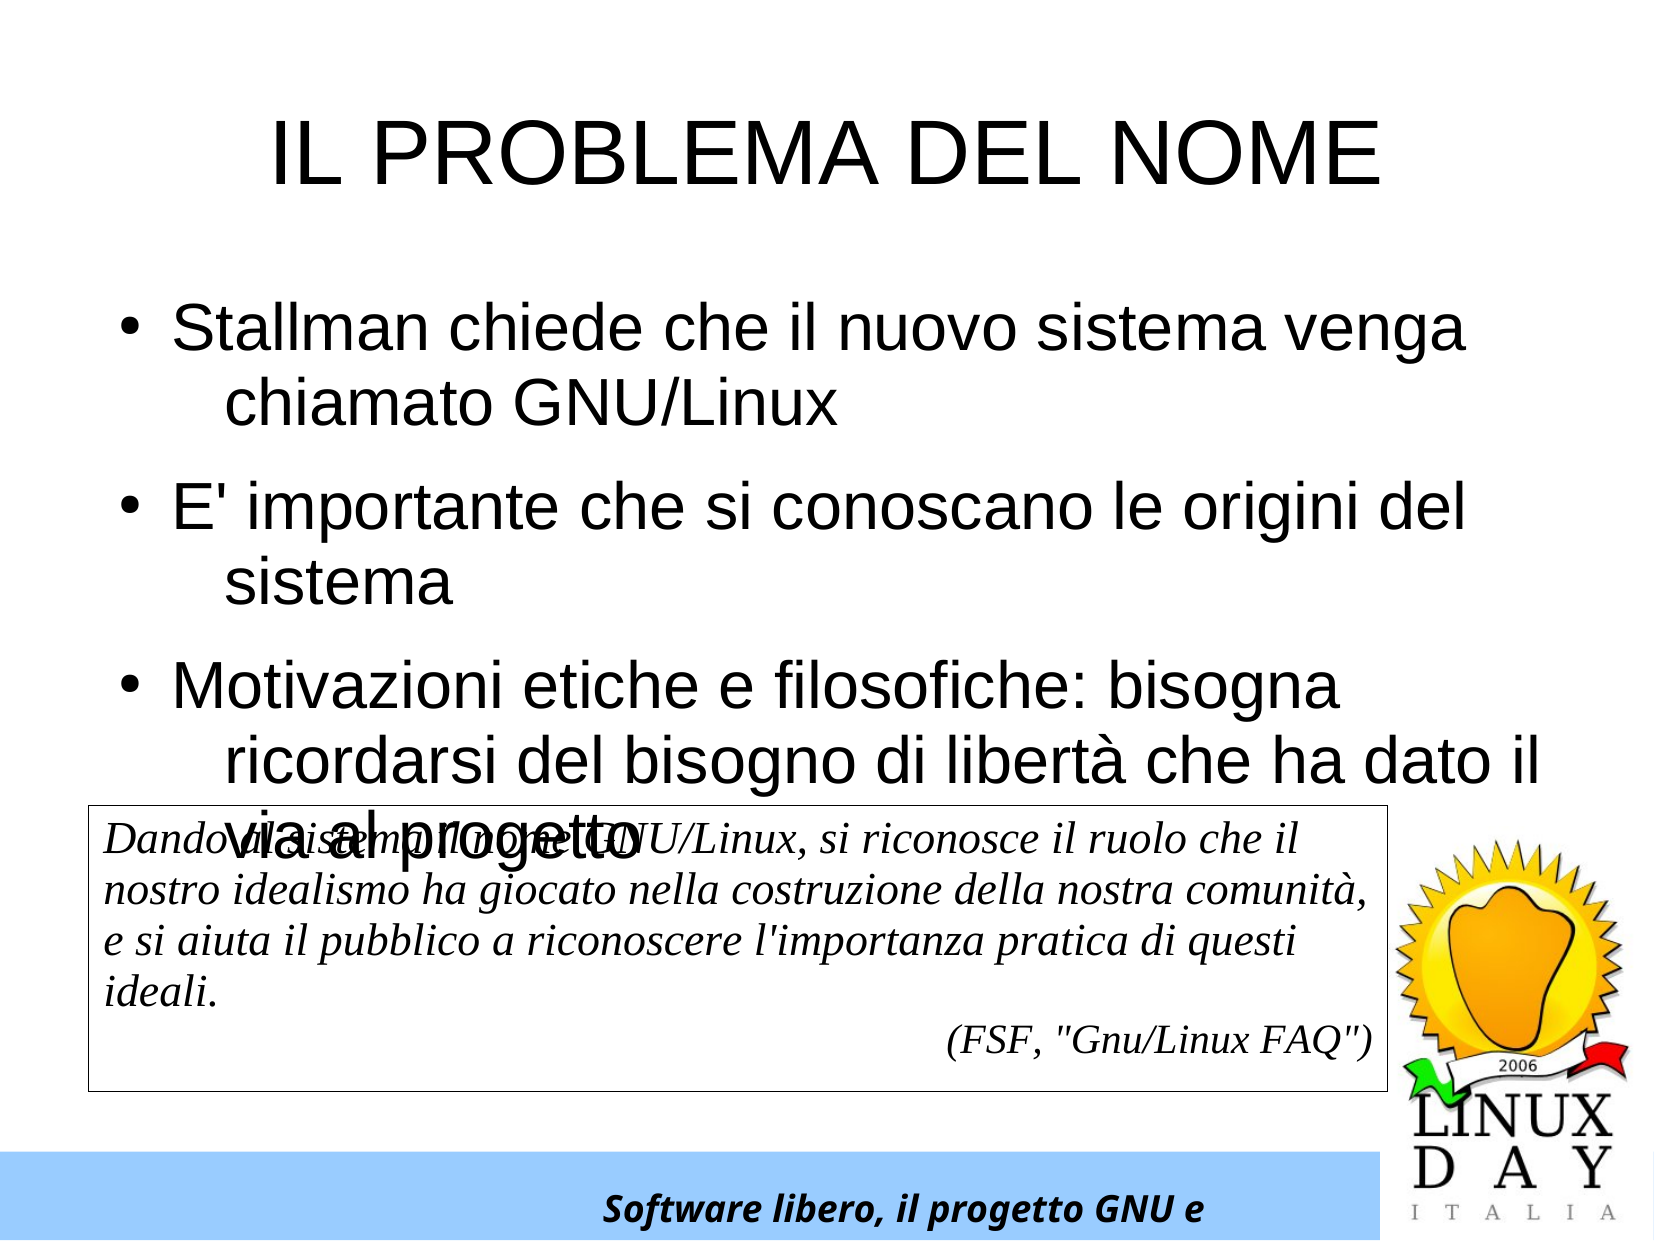

# IL PROBLEMA DEL NOME
Stallman chiede che il nuovo sistema venga chiamato GNU/Linux
E' importante che si conoscano le origini del sistema
Motivazioni etiche e filosofiche: bisogna ricordarsi del bisogno di libertà che ha dato il via al progetto
Dando al sistema il nome GNU/Linux, si riconosce il ruolo che il nostro idealismo ha giocato nella costruzione della nostra comunità, e si aiuta il pubblico a riconoscere l'importanza pratica di questi ideali.
(FSF, "Gnu/Linux FAQ")
Software libero, il progetto GNU e Linux